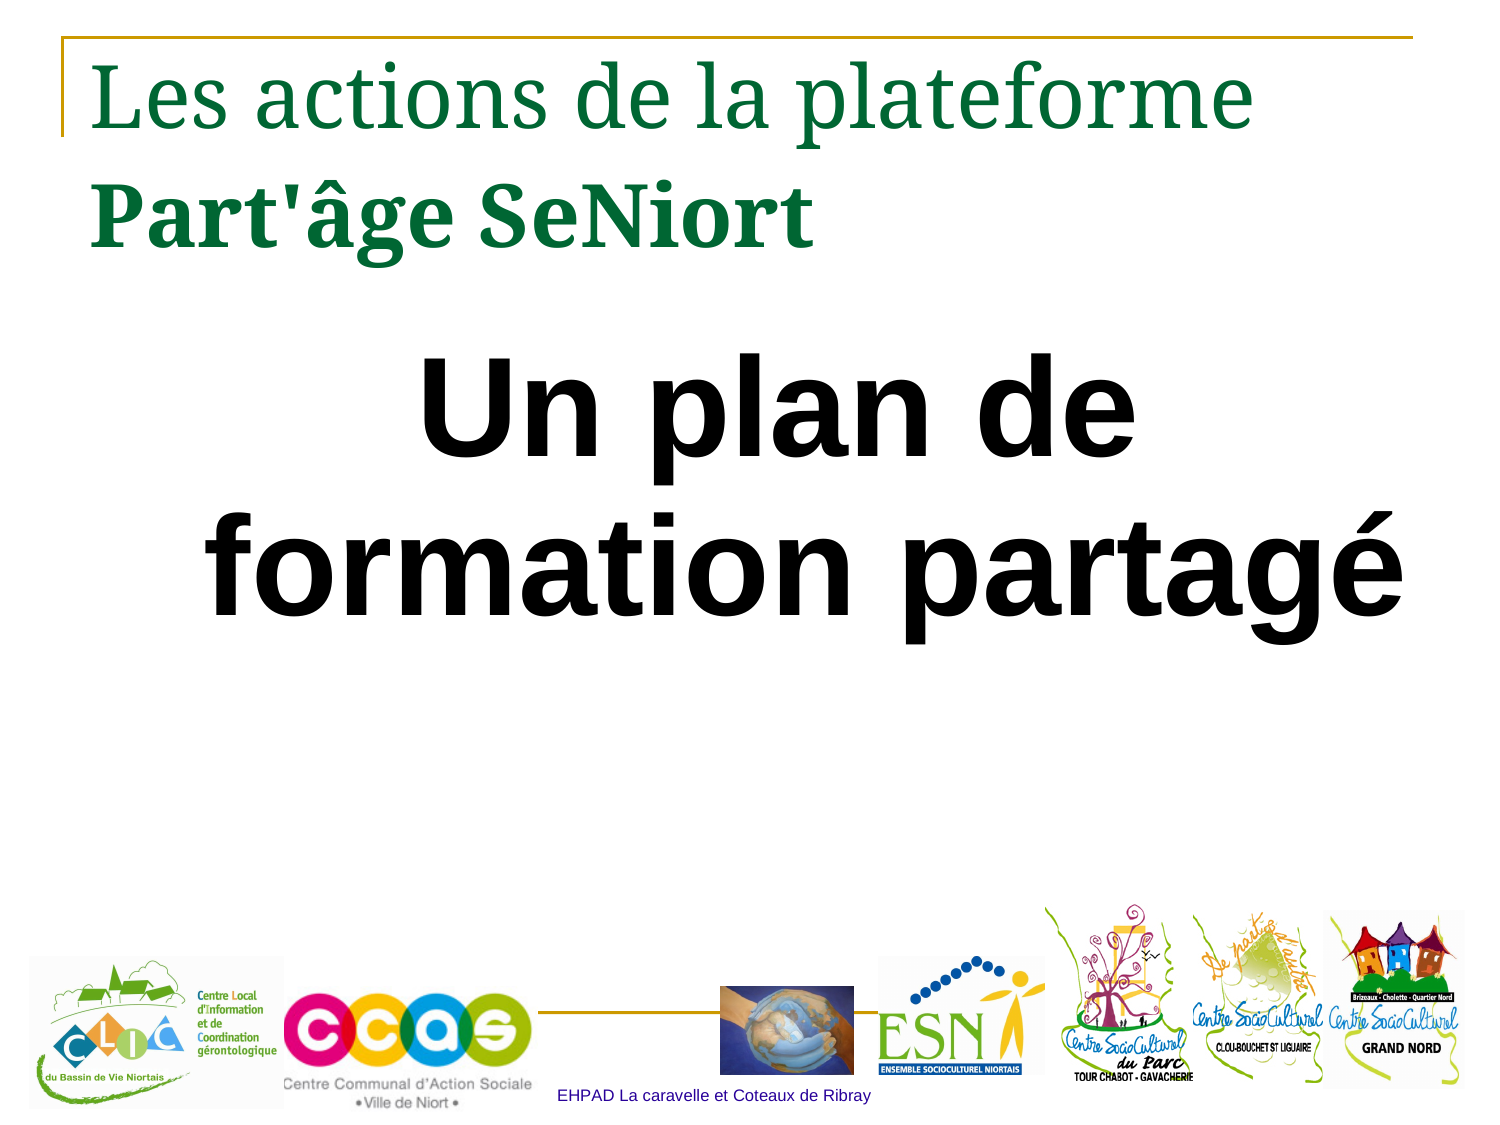

# Les actions de la plateforme Part'âge SeNiort
Un plan de formation partagé
EHPAD La caravelle et Coteaux de Ribray